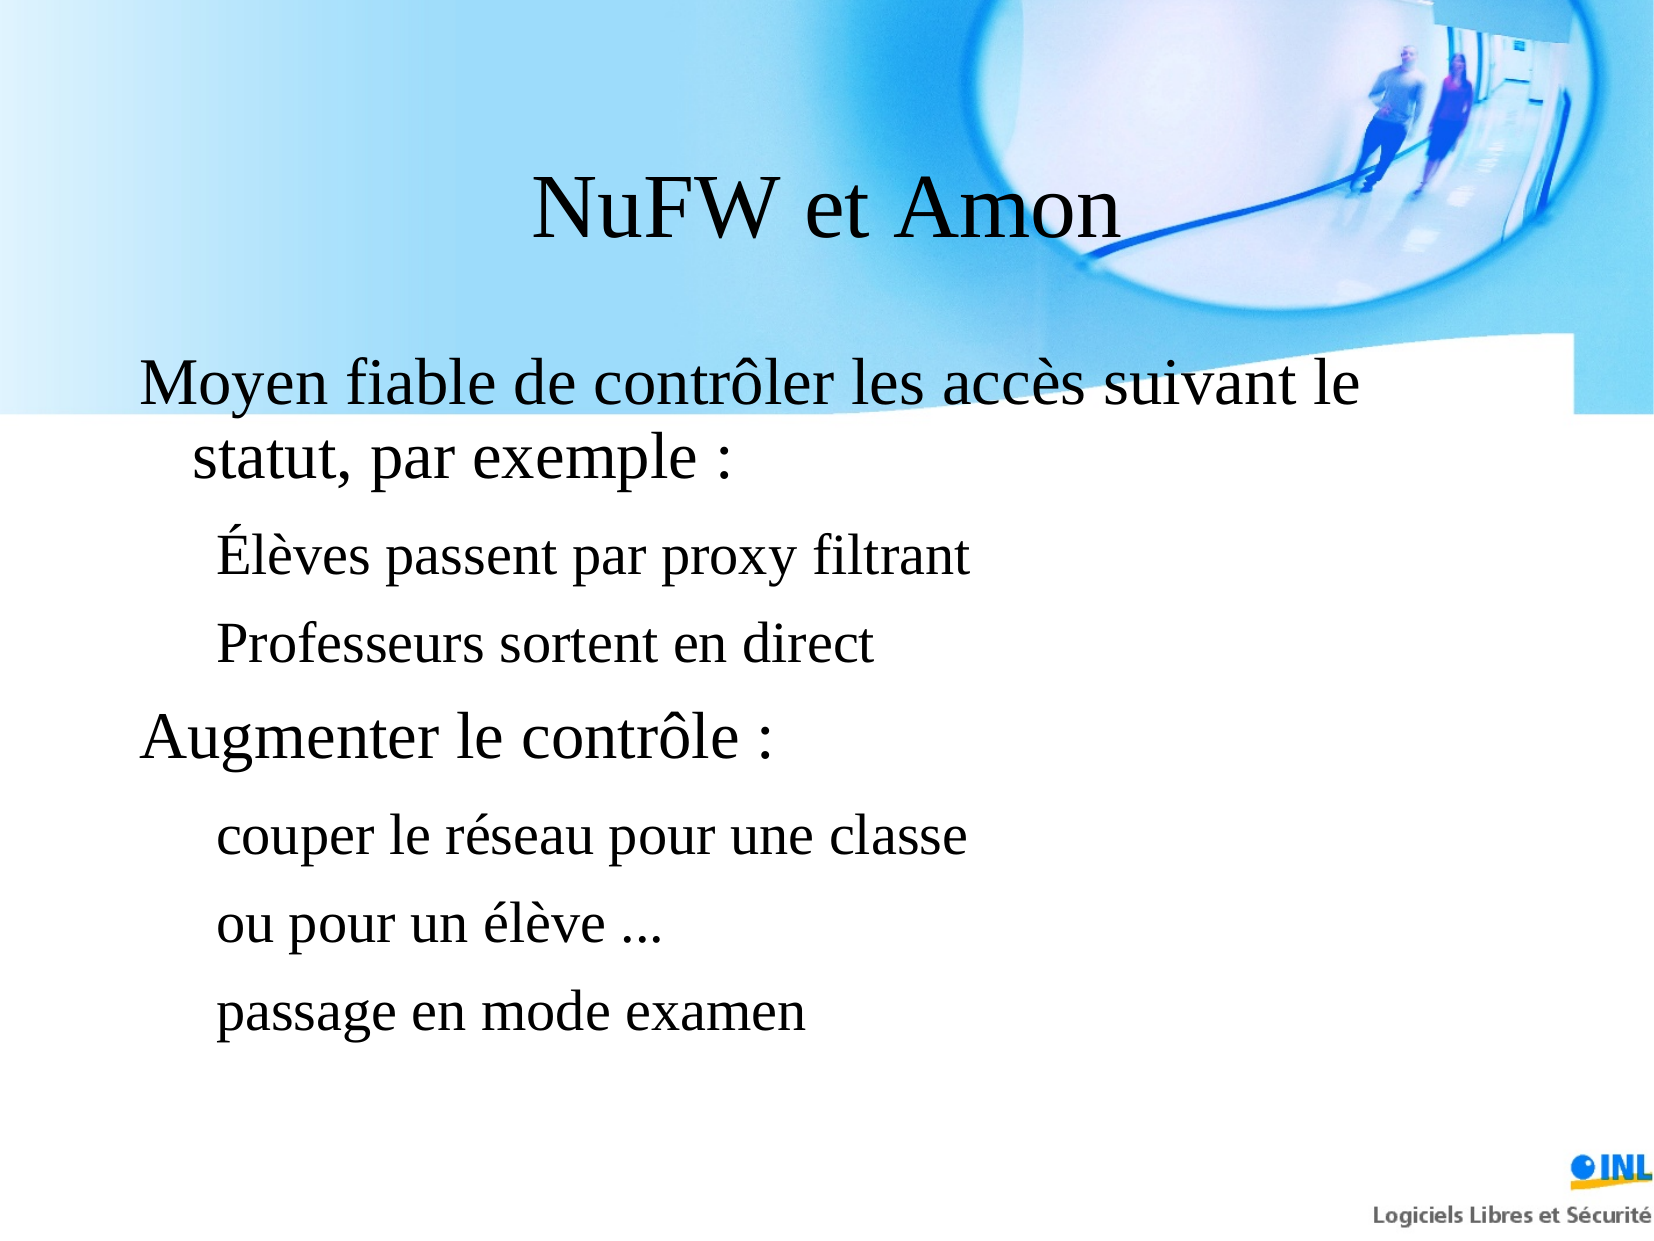

# NuFW et Amon
Moyen fiable de contrôler les accès suivant le statut, par exemple :
Élèves passent par proxy filtrant
Professeurs sortent en direct
Augmenter le contrôle :
couper le réseau pour une classe
ou pour un élève ...
passage en mode examen